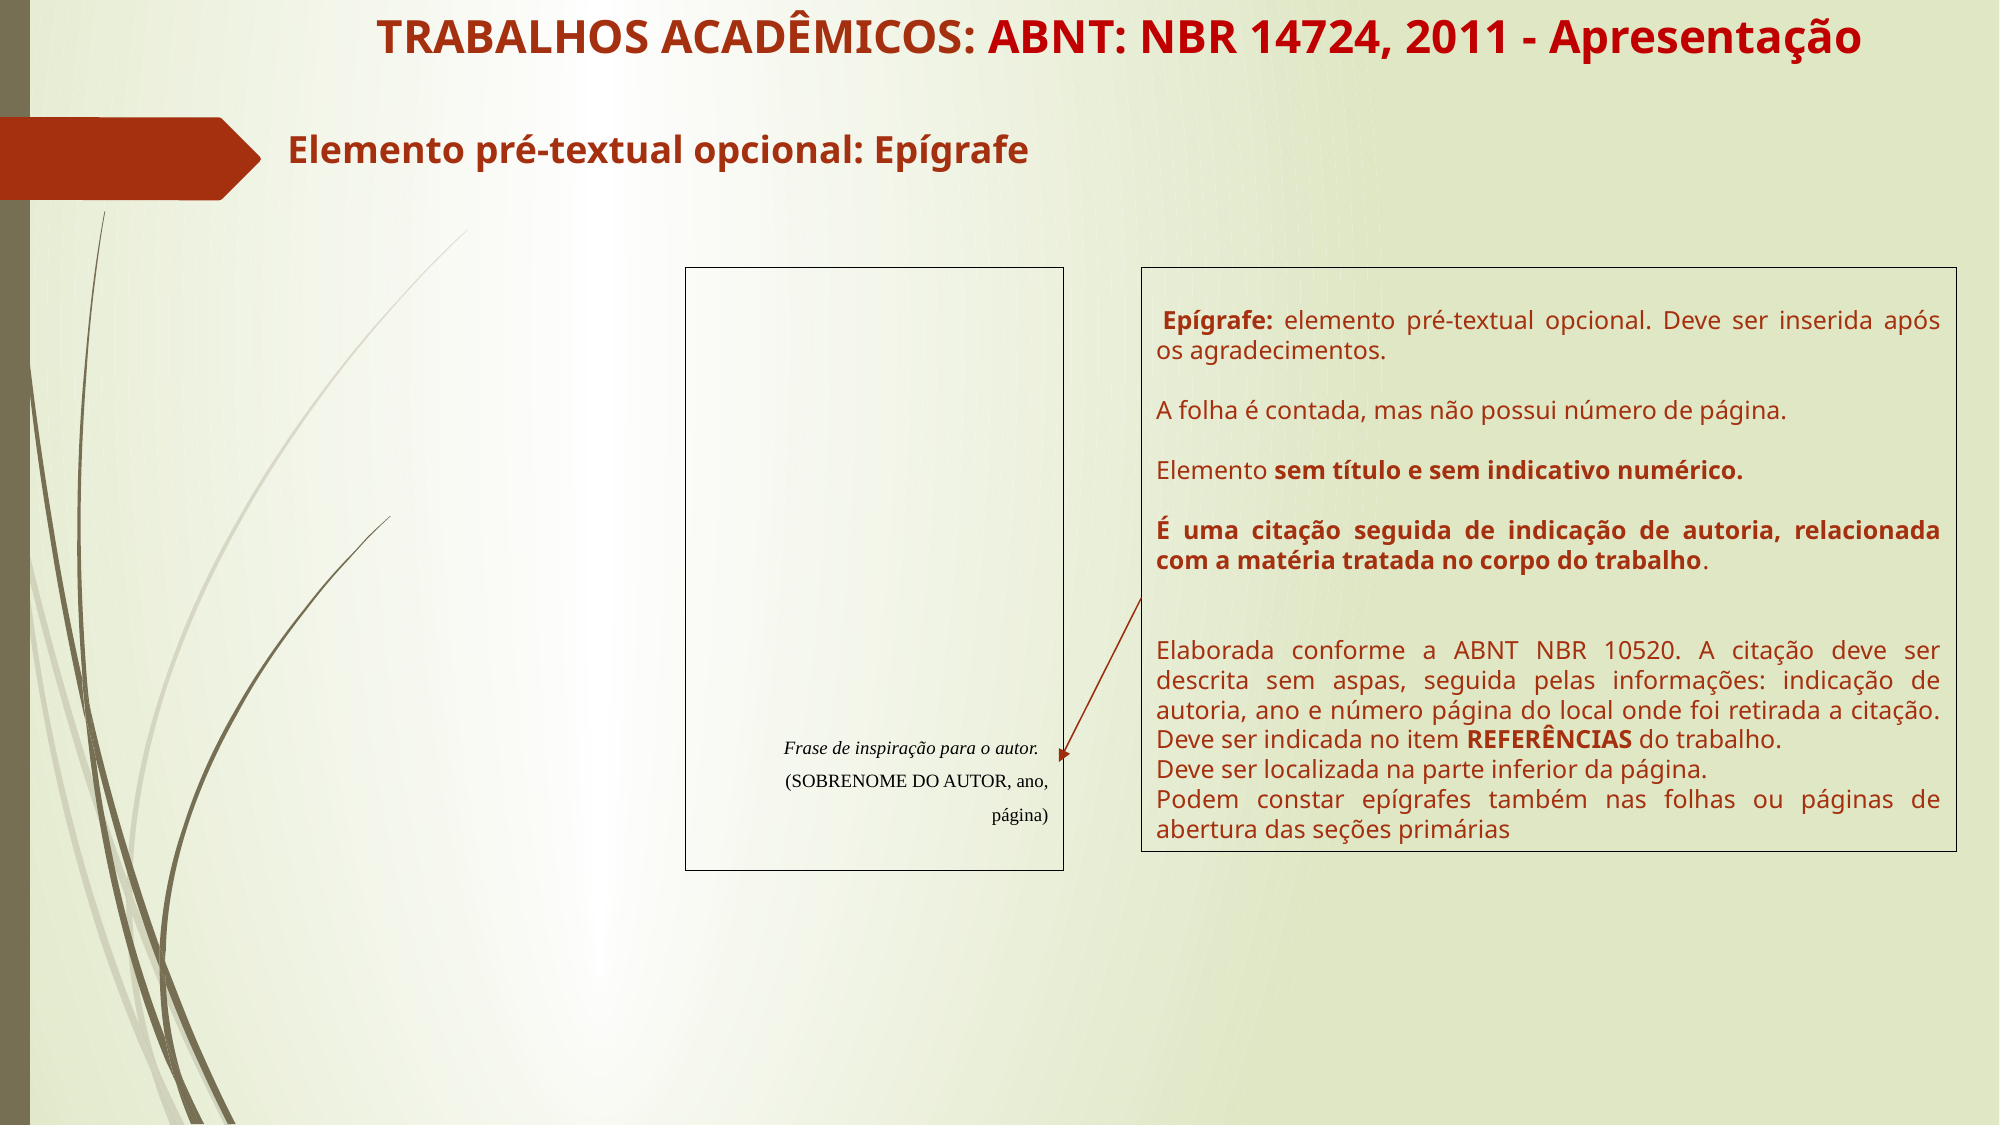

TRABALHOS ACADÊMICOS: ABNT: NBR 14724, 2011 - Apresentação
Elemento pré-textual opcional: Epígrafe
Frase de inspiração para o autor.
(SOBRENOME DO AUTOR, ano, página)
 Epígrafe: elemento pré-textual opcional. Deve ser inserida após os agradecimentos.
A folha é contada, mas não possui número de página.
Elemento sem título e sem indicativo numérico.
É uma citação seguida de indicação de autoria, relacionada com a matéria tratada no corpo do trabalho.
Elaborada conforme a ABNT NBR 10520. A citação deve ser descrita sem aspas, seguida pelas informações: indicação de autoria, ano e número página do local onde foi retirada a citação. Deve ser indicada no item REFERÊNCIAS do trabalho.
Deve ser localizada na parte inferior da página.
Podem constar epígrafes também nas folhas ou páginas de abertura das seções primárias